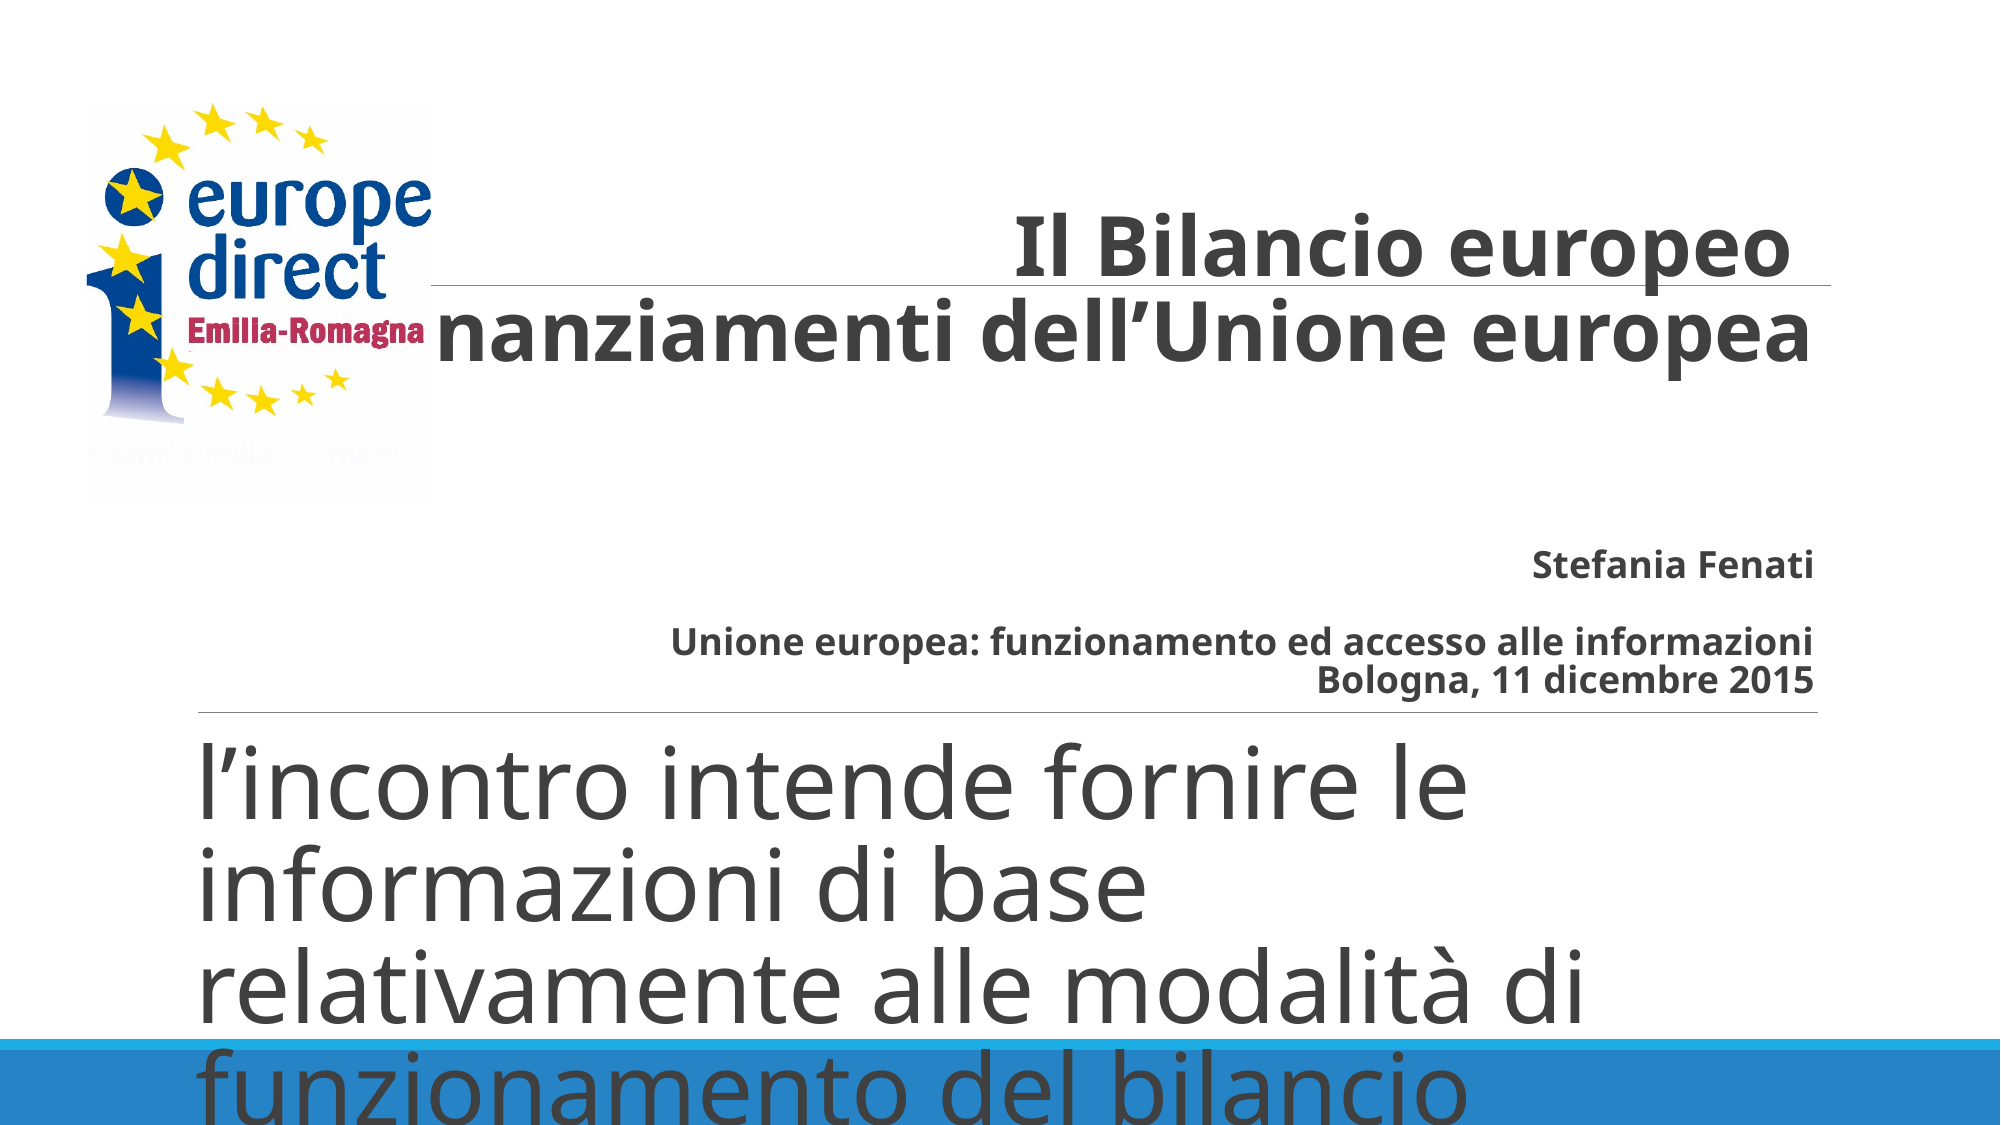

# Il Bilancio europeo ed i finanziamenti dell’Unione europea Stefania Fenati Unione europea: funzionamento ed accesso alle informazioni Bologna, 11 dicembre 2015
l’incontro intende fornire le informazioni di base relativamente alle modalità di funzionamento del bilancio europeo e delle fonti di finanziamento sia a gestione diretta che a gestione indiretta